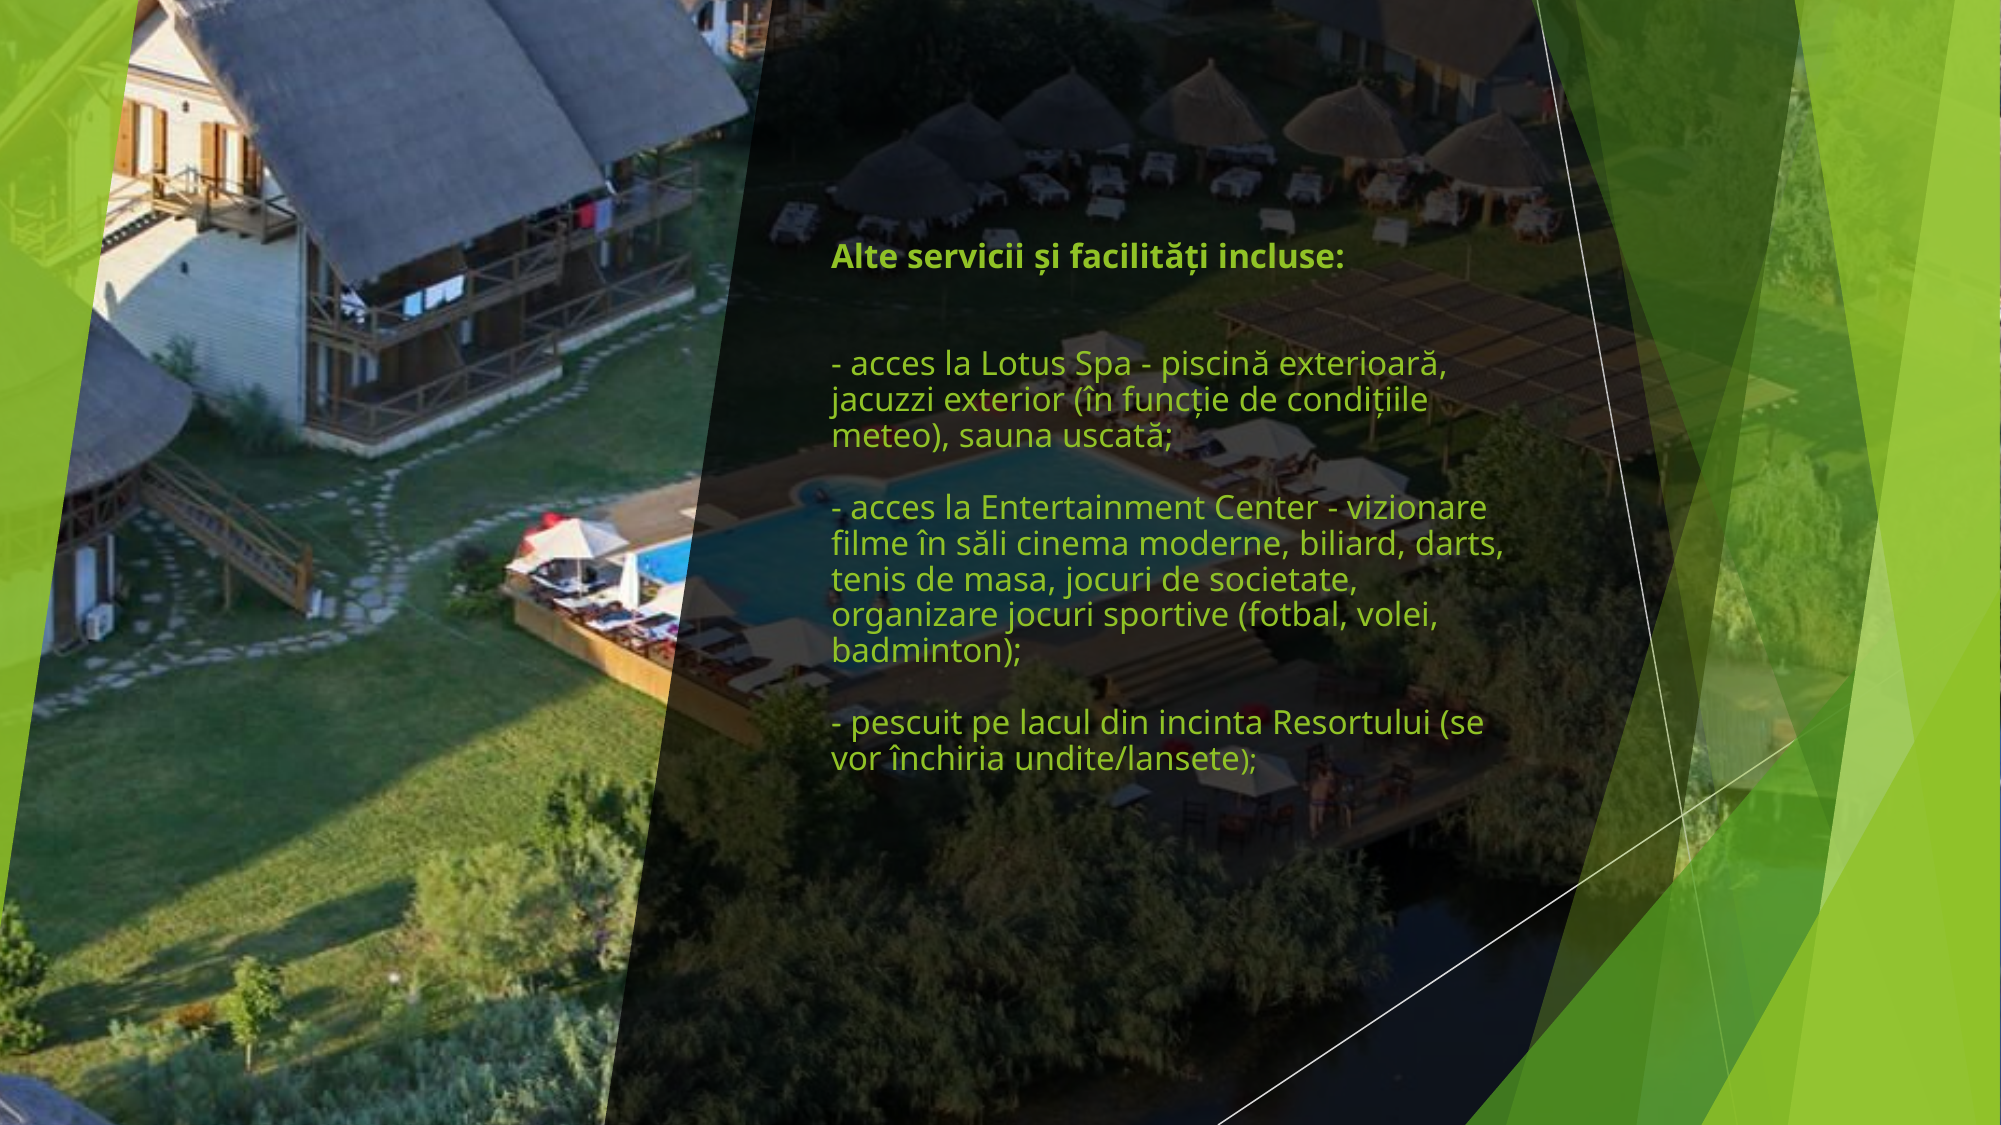

# Alte servicii și facilități incluse: - acces la Lotus Spa - piscină exterioară, jacuzzi exterior (în funcție de condițiile meteo), sauna uscată; - acces la Entertainment Center - vizionare filme în săli cinema moderne, biliard, darts, tenis de masa, jocuri de societate, organizare jocuri sportive (fotbal, volei, badminton); - pescuit pe lacul din incinta Resortului (se vor închiria undite/lansete);